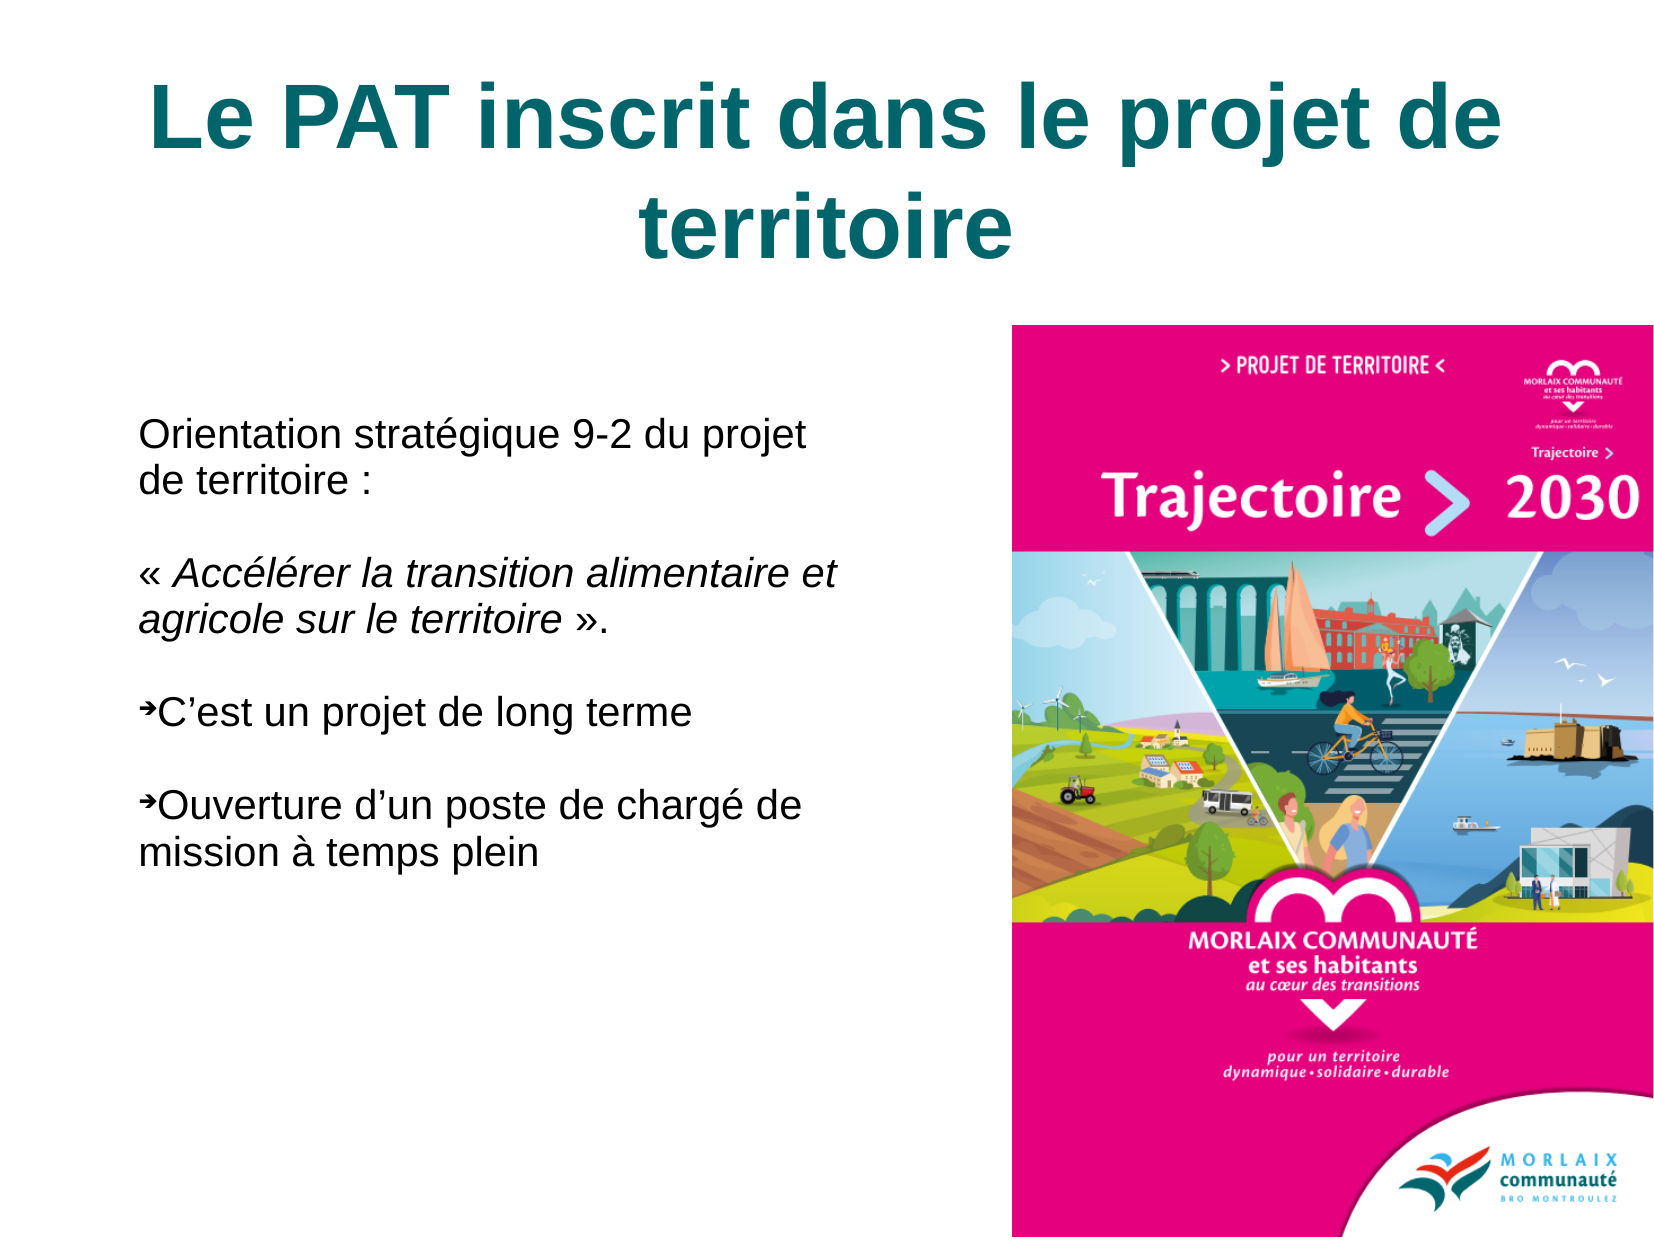

# Le PAT inscrit dans le projet de territoire
Orientation stratégique 9-2 du projet de territoire :
« Accélérer la transition alimentaire et agricole sur le territoire ».
C’est un projet de long terme
Ouverture d’un poste de chargé de mission à temps plein